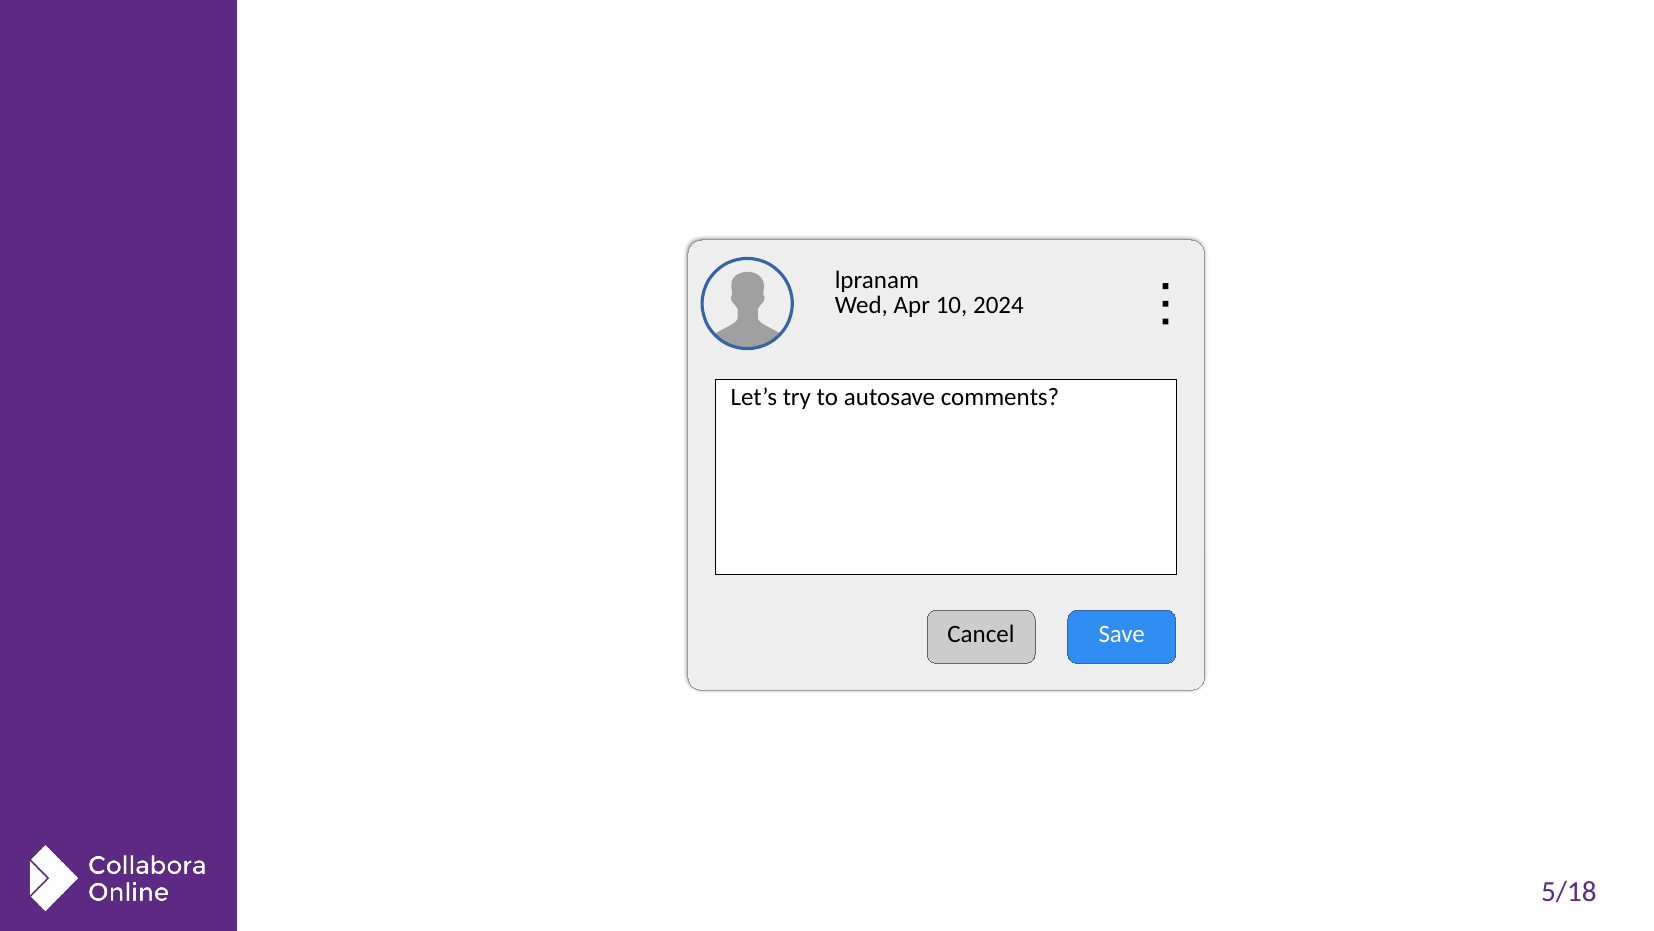

lpranam
Wed, Apr 10, 2024
Let’s try to autosave comments?
Cancel
Save
5